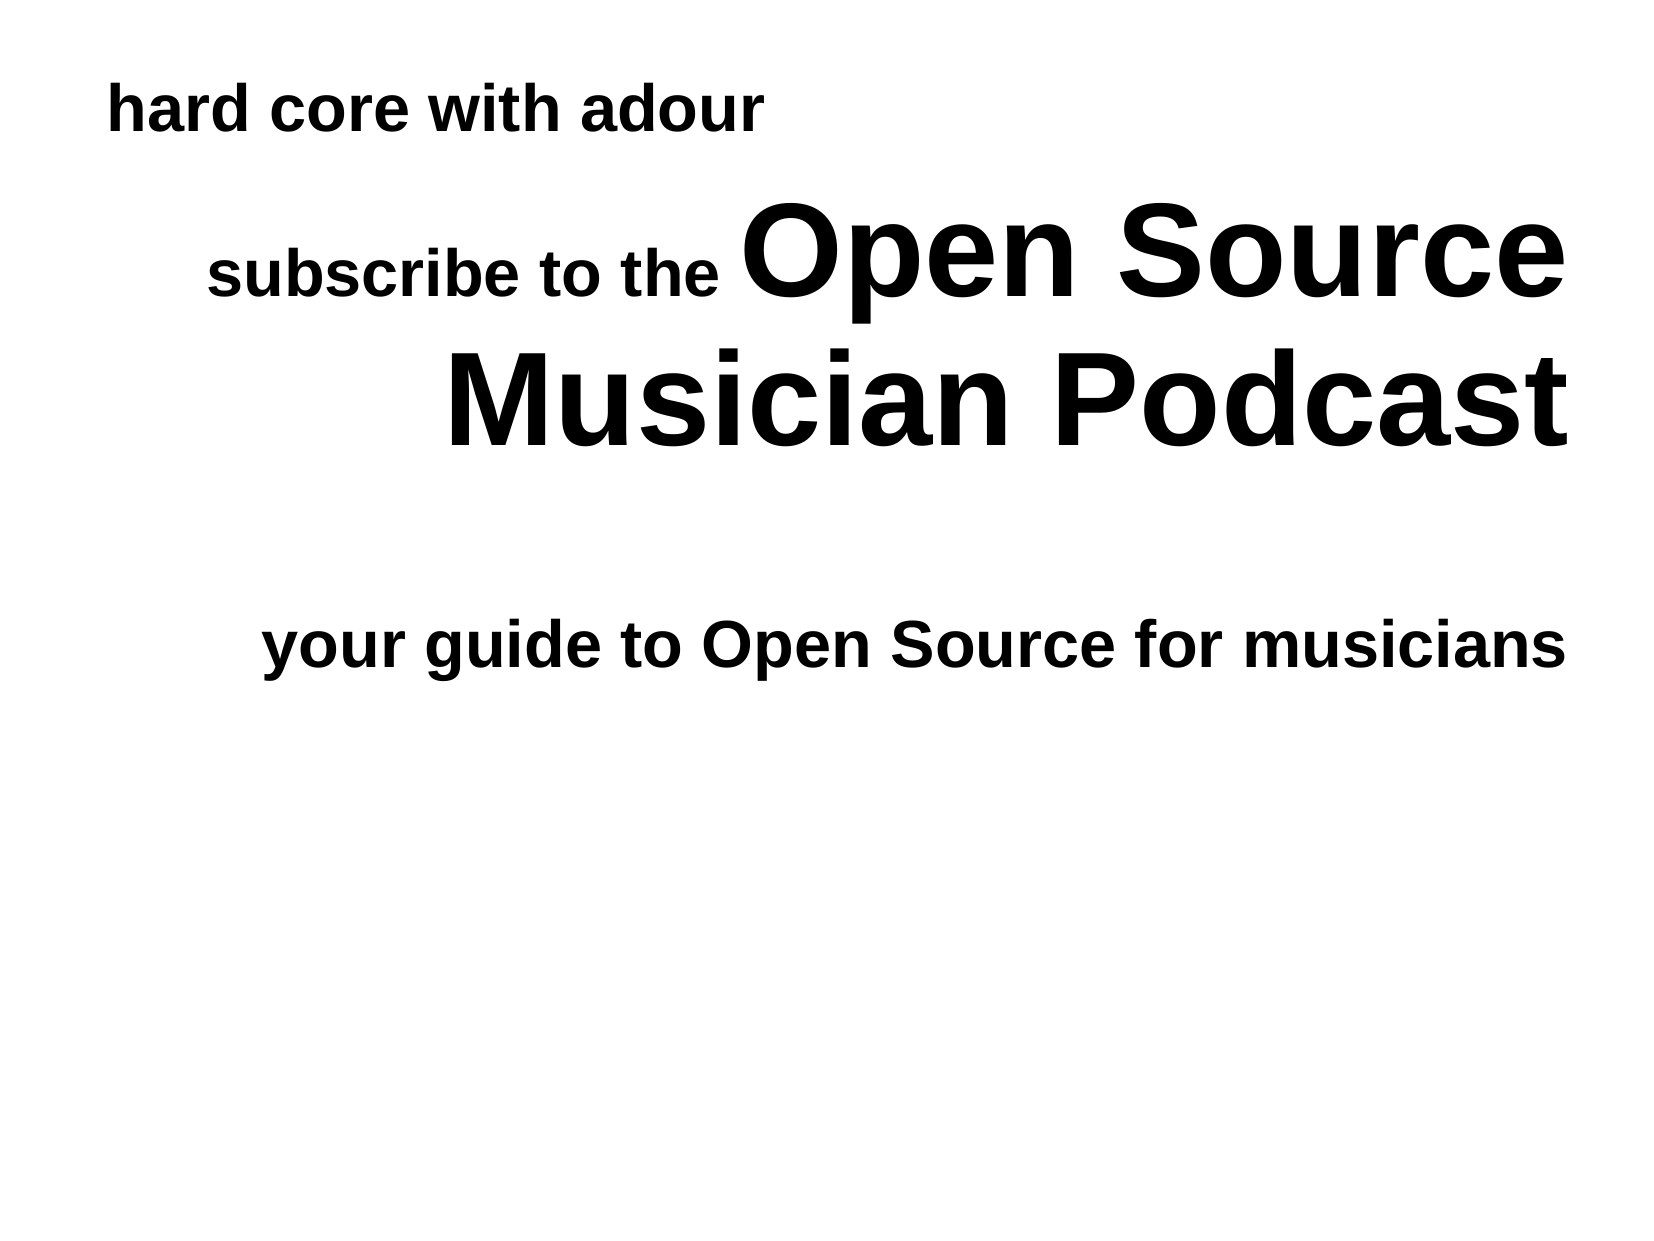

# hard core with adour
subscribe to the Open Source Musician Podcast
 your guide to Open Source for musicians